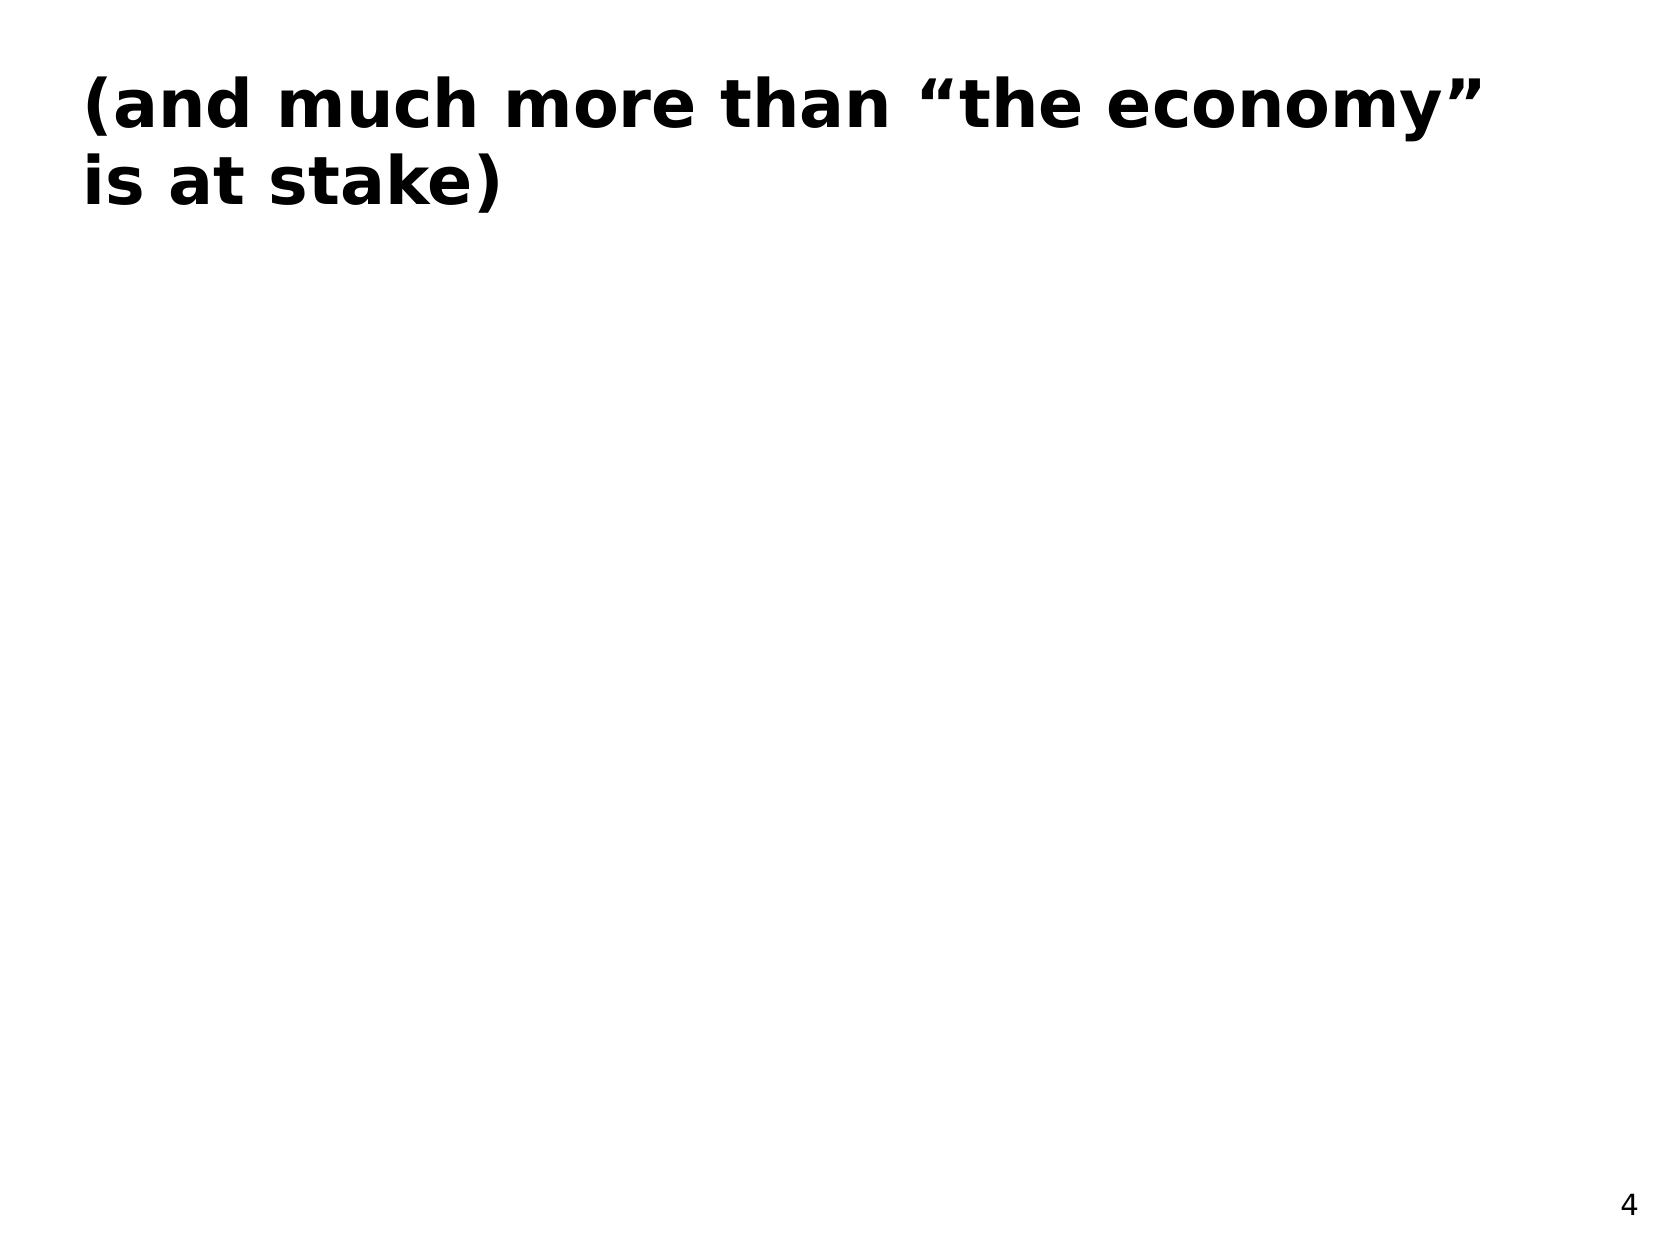

# (and much more than “the economy” is at stake)